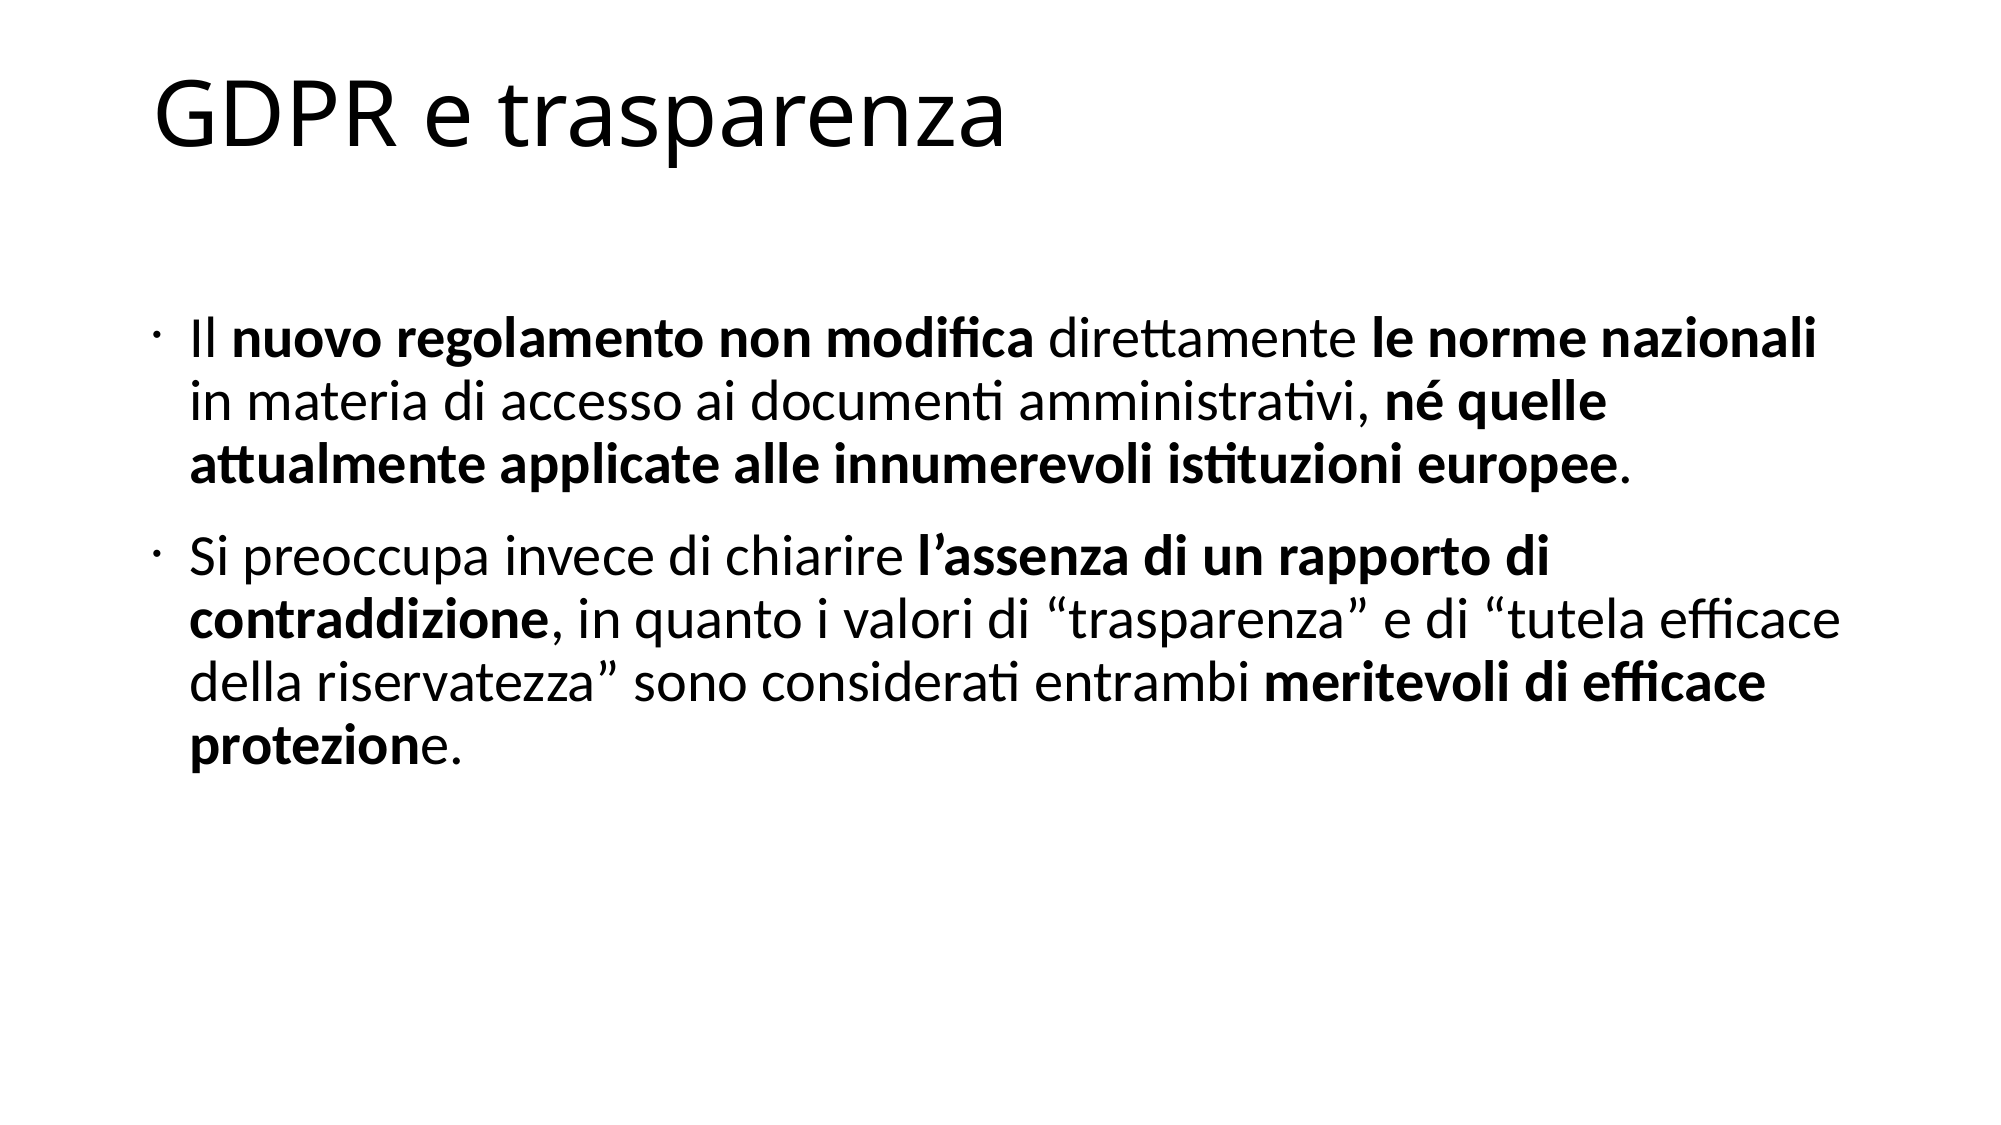

# GDPR e trasparenza
Il nuovo regolamento non modifica direttamente le norme nazionali in materia di accesso ai documenti amministrativi, né quelle attualmente applicate alle innumerevoli istituzioni europee.
Si preoccupa invece di chiarire l’assenza di un rapporto di contraddizione, in quanto i valori di “trasparenza” e di “tutela efficace della riservatezza” sono considerati entrambi meritevoli di efficace protezione.